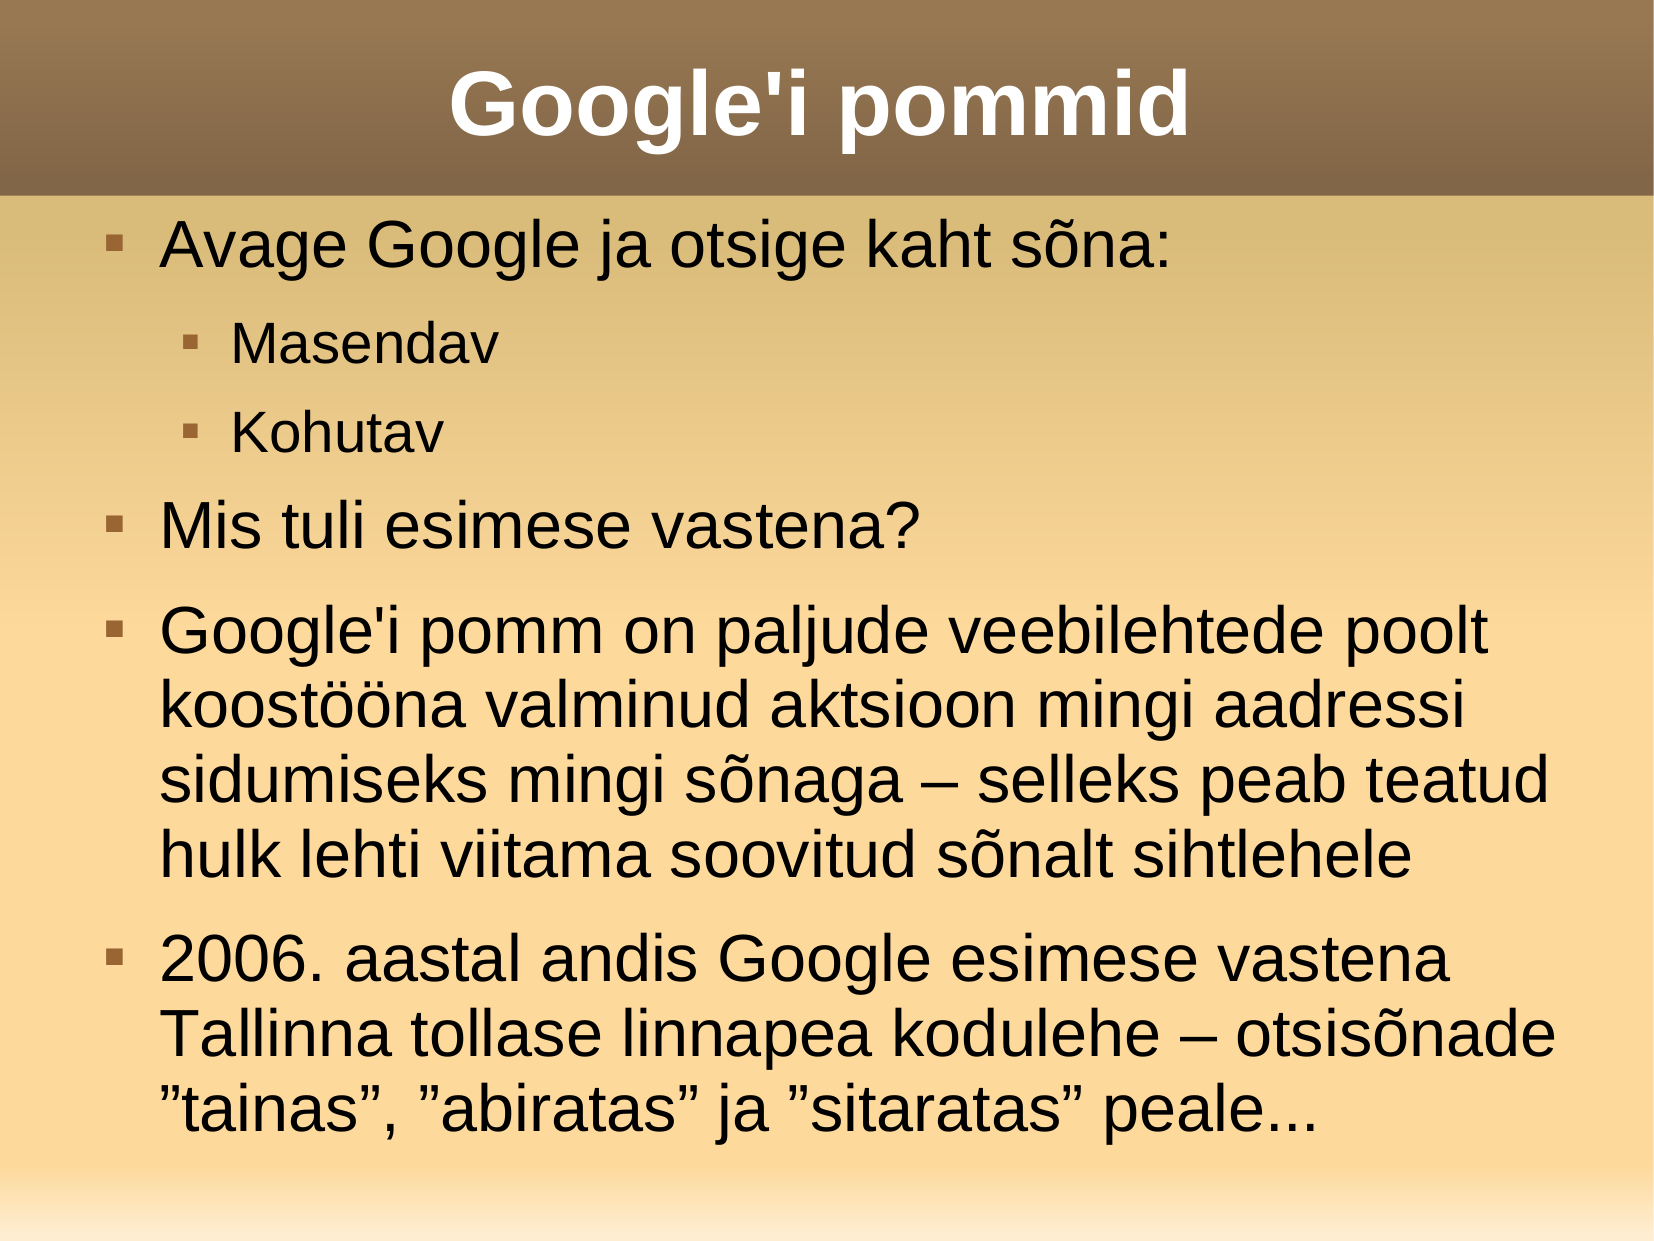

# Google'i pommid
Avage Google ja otsige kaht sõna:
Masendav
Kohutav
Mis tuli esimese vastena?
Google'i pomm on paljude veebilehtede poolt koostööna valminud aktsioon mingi aadressi sidumiseks mingi sõnaga – selleks peab teatud hulk lehti viitama soovitud sõnalt sihtlehele
2006. aastal andis Google esimese vastena Tallinna tollase linnapea kodulehe – otsisõnade ”tainas”, ”abiratas” ja ”sitaratas” peale...